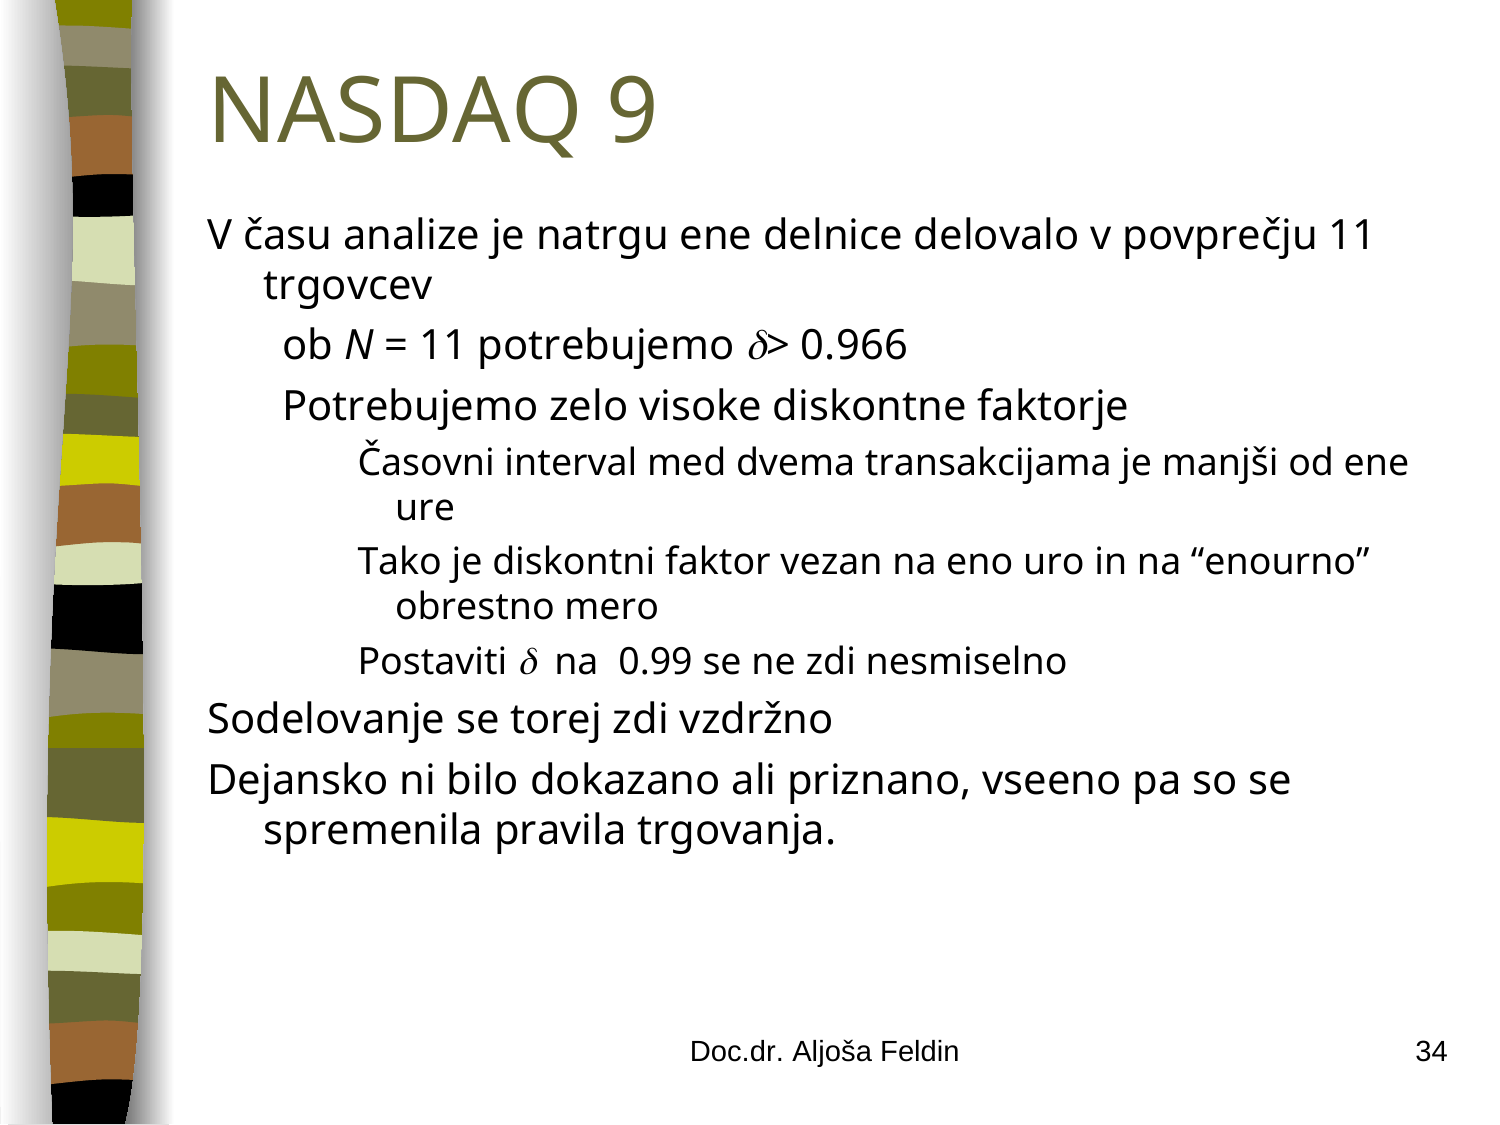

# NASDAQ 9
V času analize je natrgu ene delnice delovalo v povprečju 11 trgovcev
ob N = 11 potrebujemo > 0.966
Potrebujemo zelo visoke diskontne faktorje
Časovni interval med dvema transakcijama je manjši od ene ure
Tako je diskontni faktor vezan na eno uro in na “enourno” obrestno mero
Postaviti na 0.99 se ne zdi nesmiselno
Sodelovanje se torej zdi vzdržno
Dejansko ni bilo dokazano ali priznano, vseeno pa so se spremenila pravila trgovanja.
Doc.dr. Aljoša Feldin